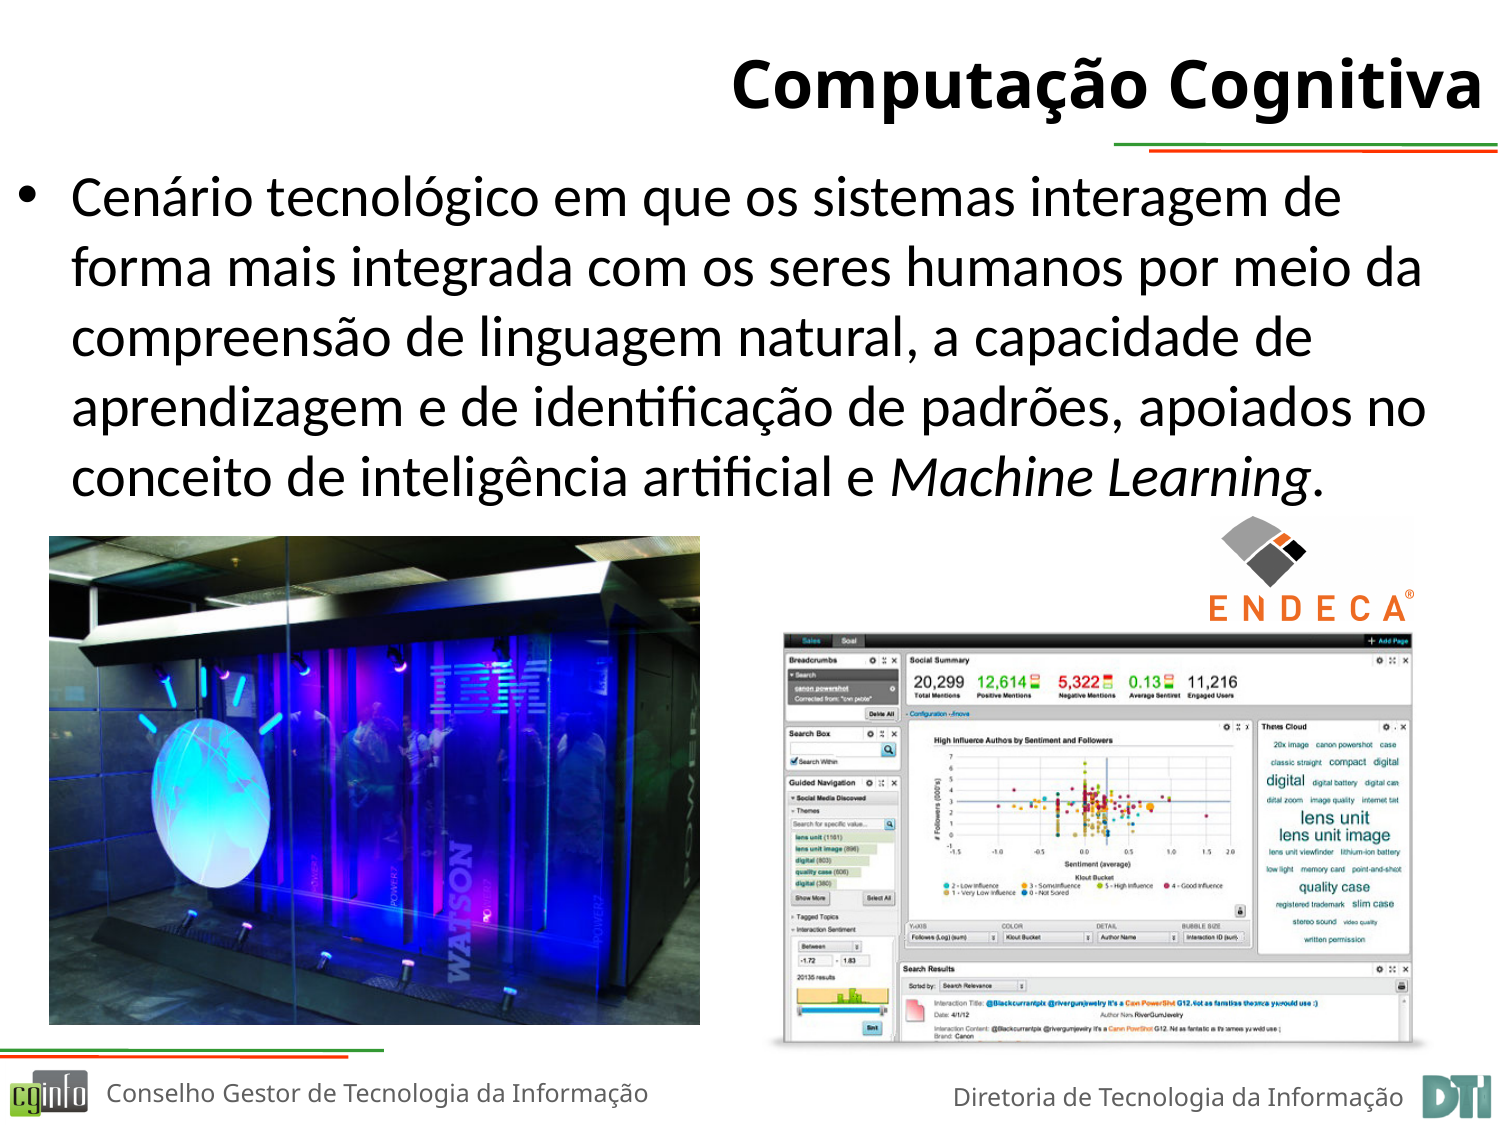

# Computação Cognitiva
Cenário tecnológico em que os sistemas interagem de forma mais integrada com os seres humanos por meio da compreensão de linguagem natural, a capacidade de aprendizagem e de identificação de padrões, apoiados no conceito de inteligência artificial e Machine Learning.